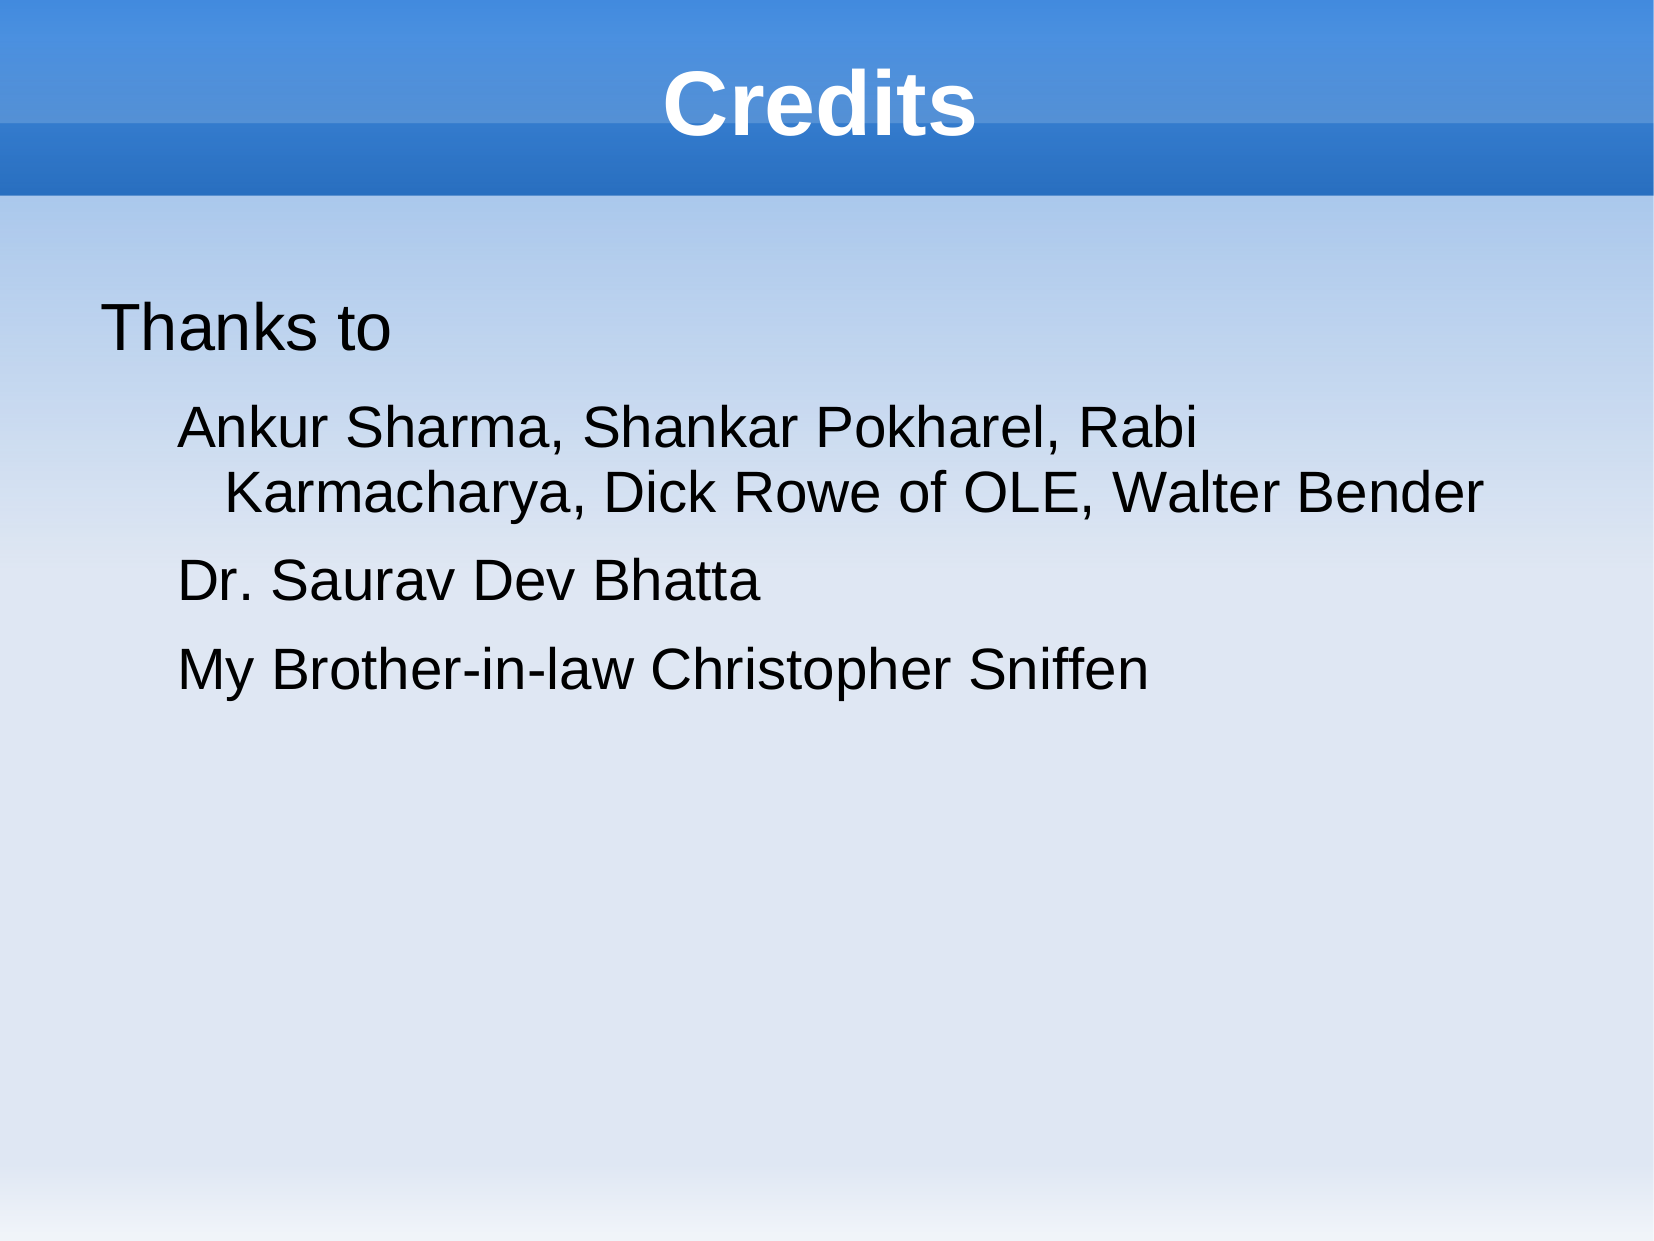

# Credits
Thanks to
Ankur Sharma, Shankar Pokharel, Rabi Karmacharya, Dick Rowe of OLE, Walter Bender
Dr. Saurav Dev Bhatta
My Brother-in-law Christopher Sniffen